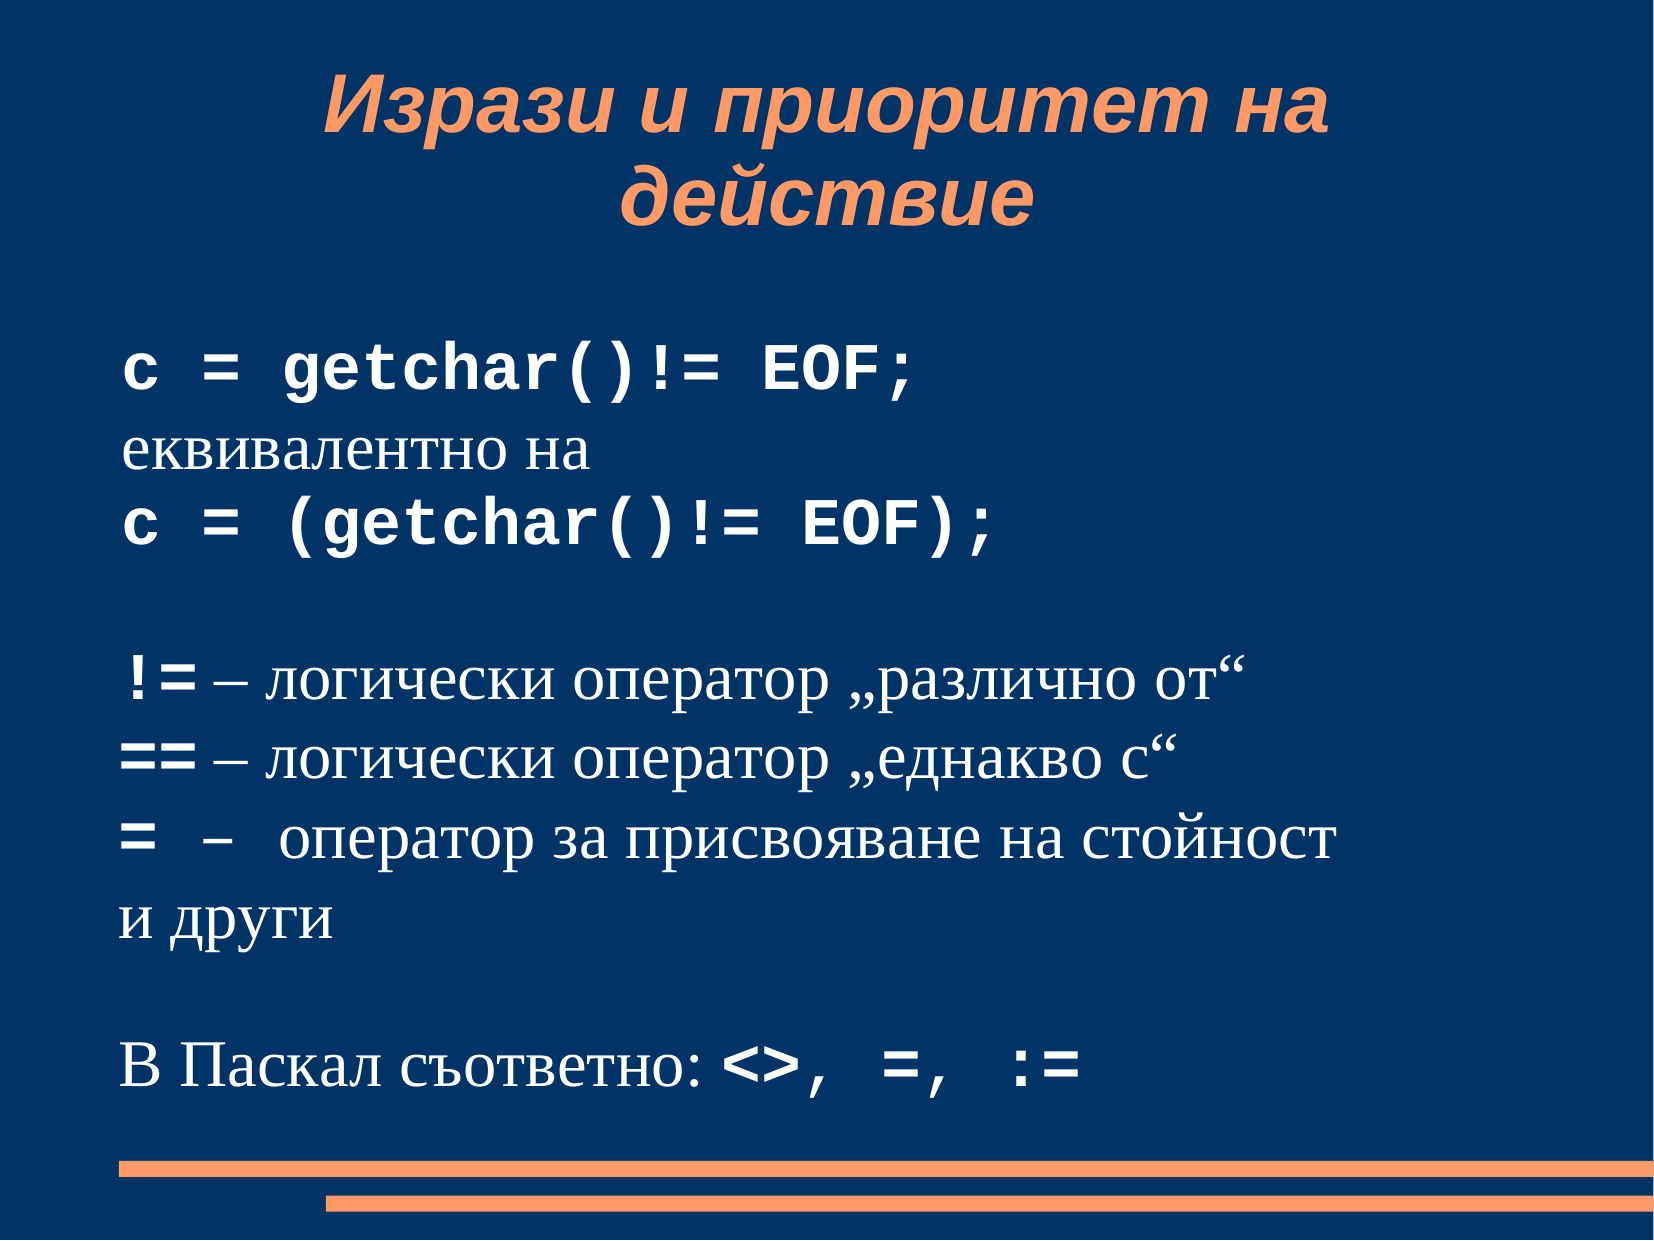

# Изрази и приоритет на действие
c = getchar()!= EOF;
еквивалентно на
c = (getchar()!= EOF);
!= – логически оператор „различно от“
== – логически оператор „еднакво с“
= – оператор за присвояване на стойност
и други
В Паскал съответно: <>, =, :=